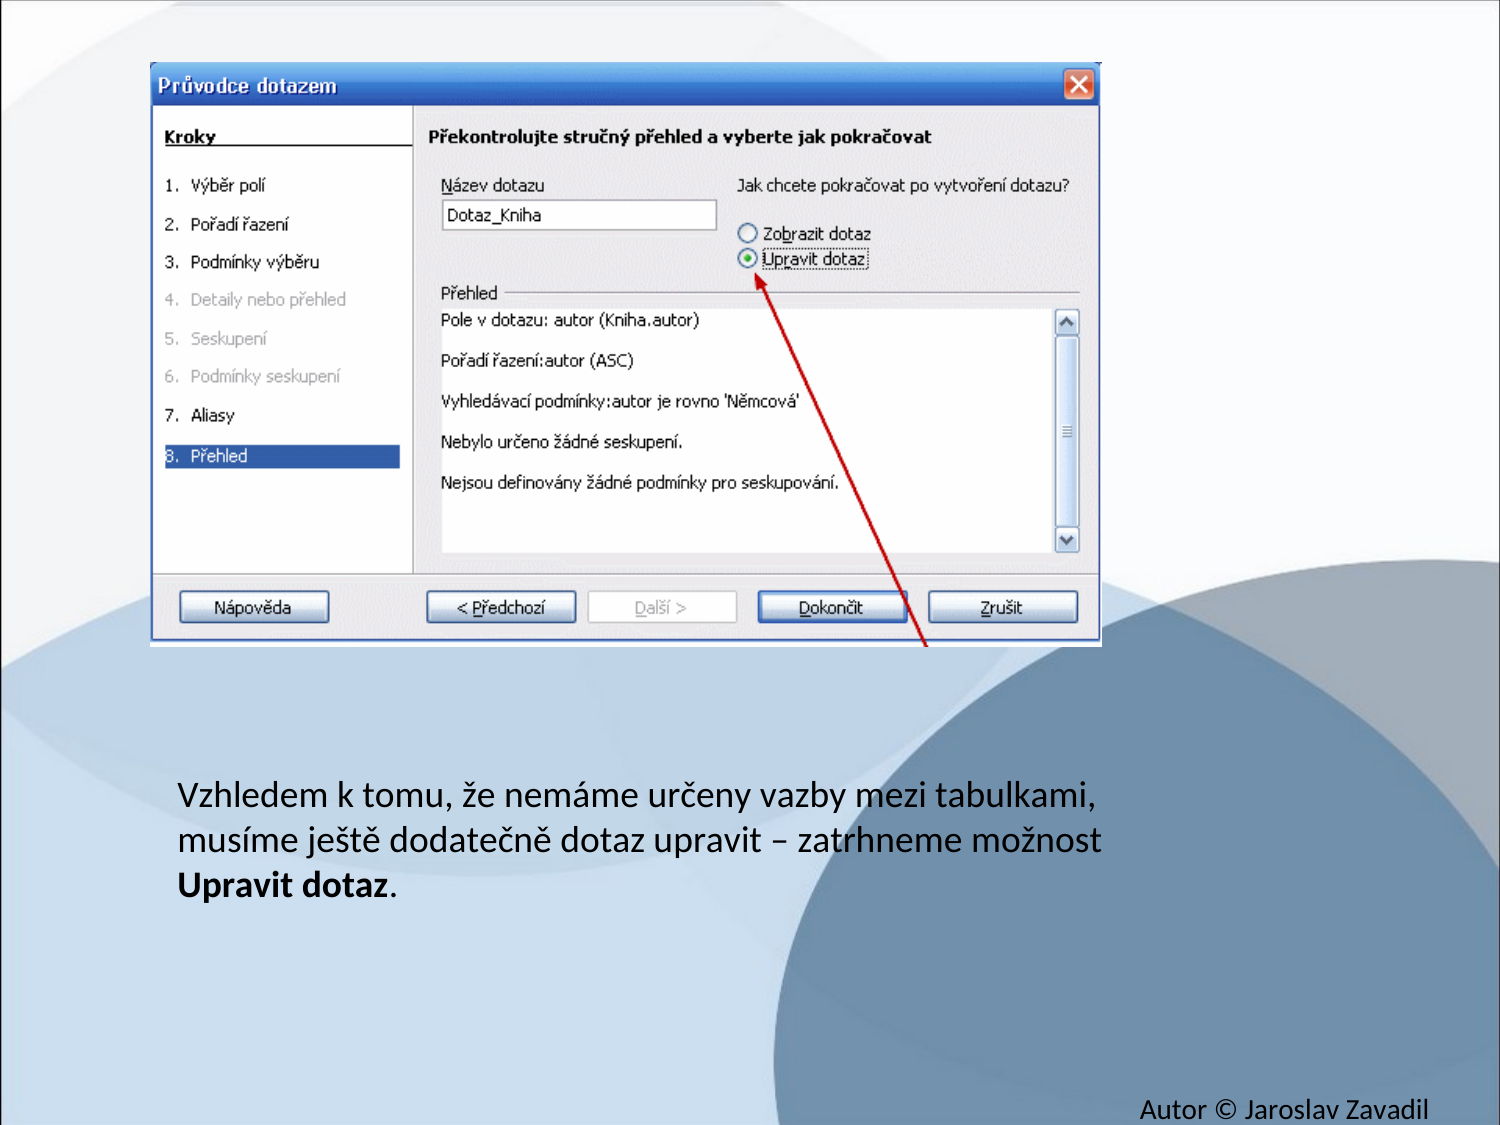

Vzhledem k tomu, že nemáme určeny vazby mezi tabulkami, musíme ještě dodatečně dotaz upravit – zatrhneme možnost Upravit dotaz.
Autor © Jaroslav Zavadil